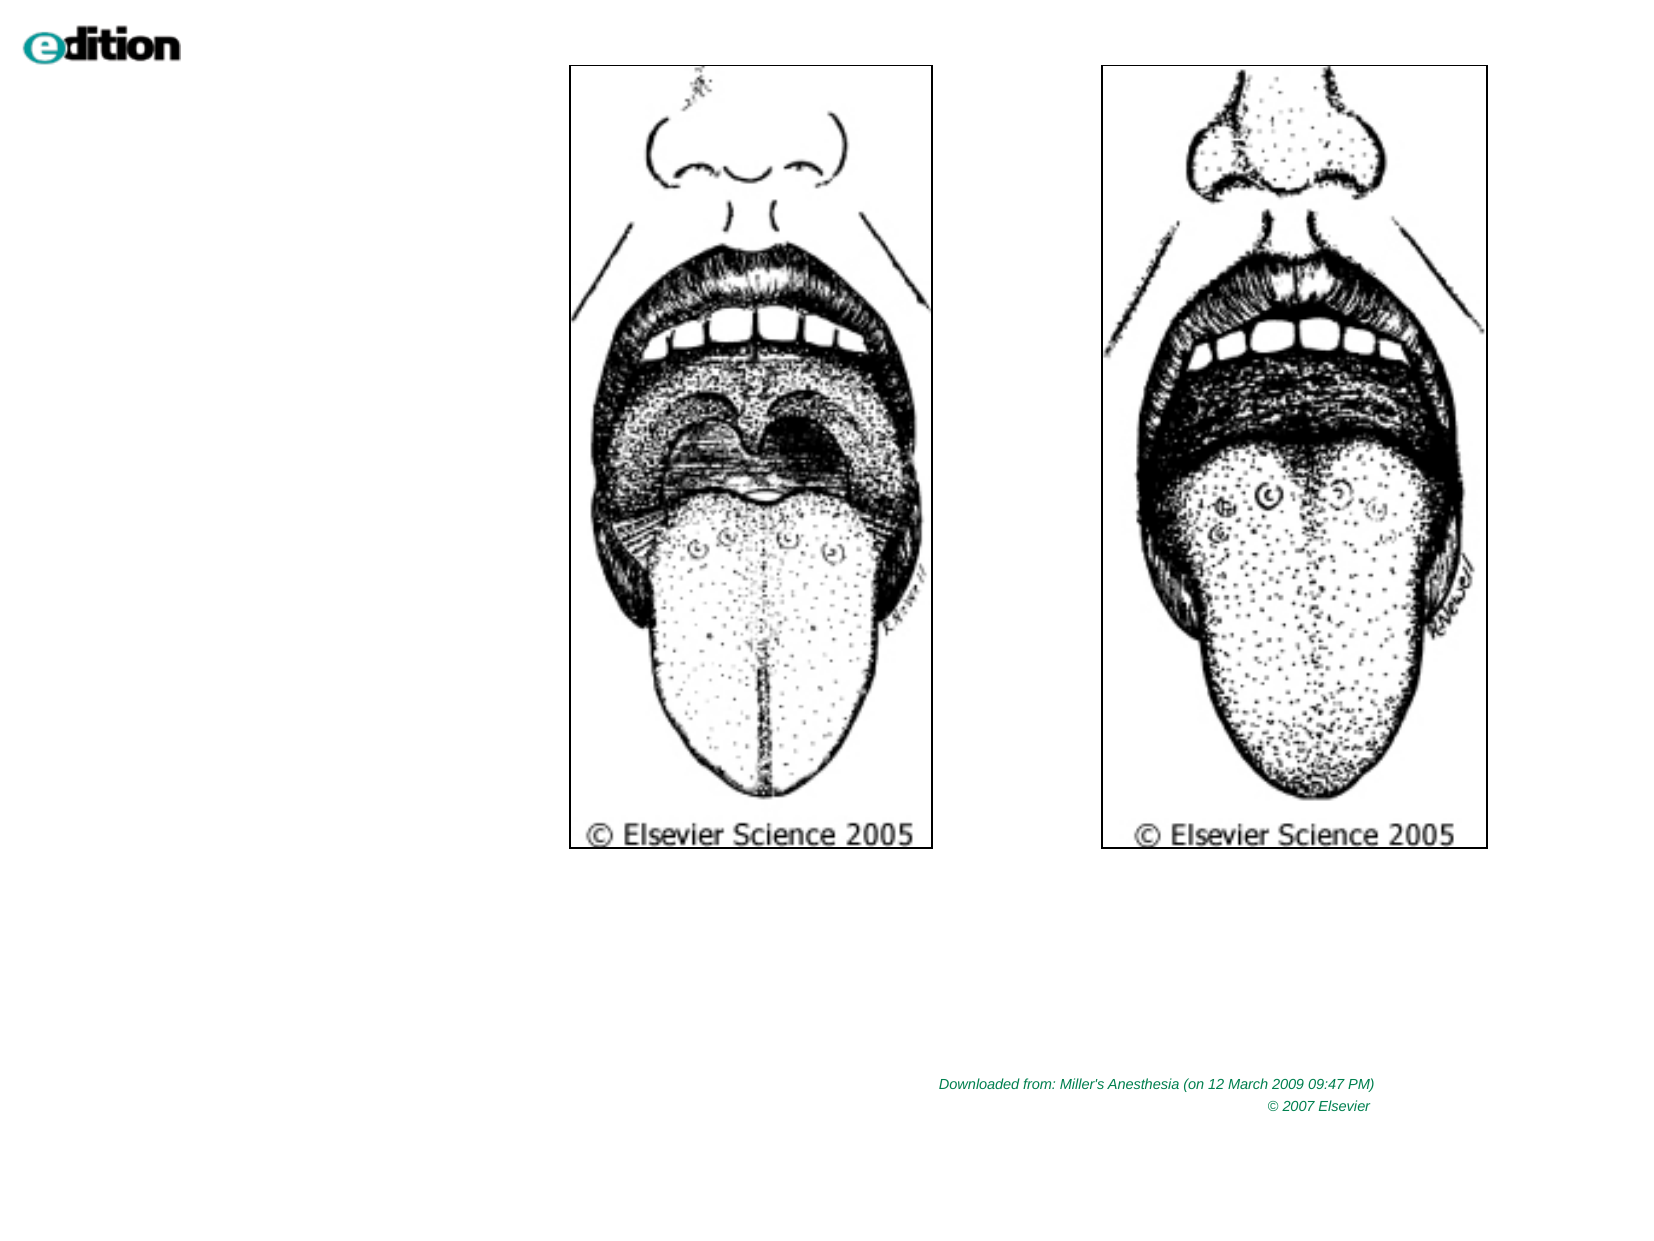

Downloaded from: Miller's Anesthesia (on 12 March 2009 09:47 PM)
© 2007 Elsevier